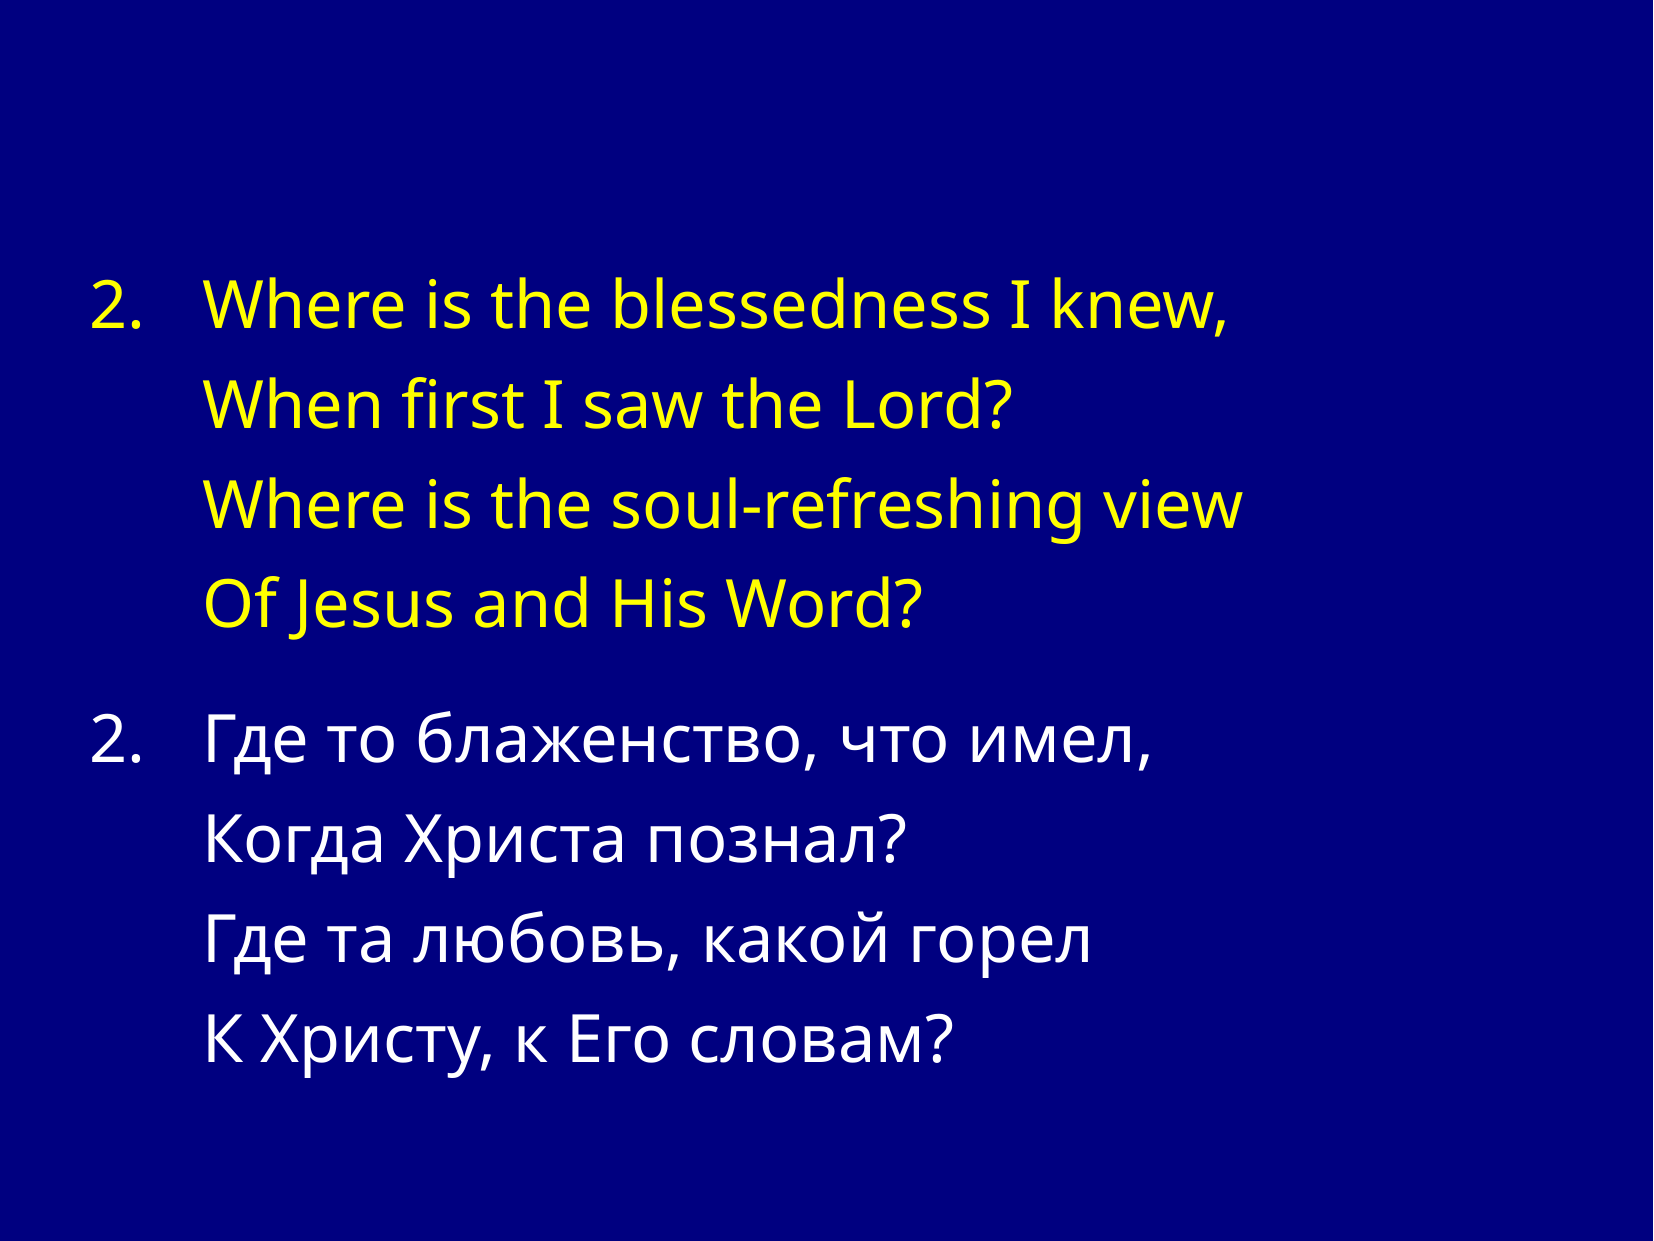

2.	Where is the blessedness I knew,
	When first I saw the Lord?
	Where is the soul-refreshing view
	Of Jesus and His Word?
2.	Где то блаженство, что имел,
	Когда Христа познал?
	Где та любовь, какой горел
	К Христу, к Его словам?